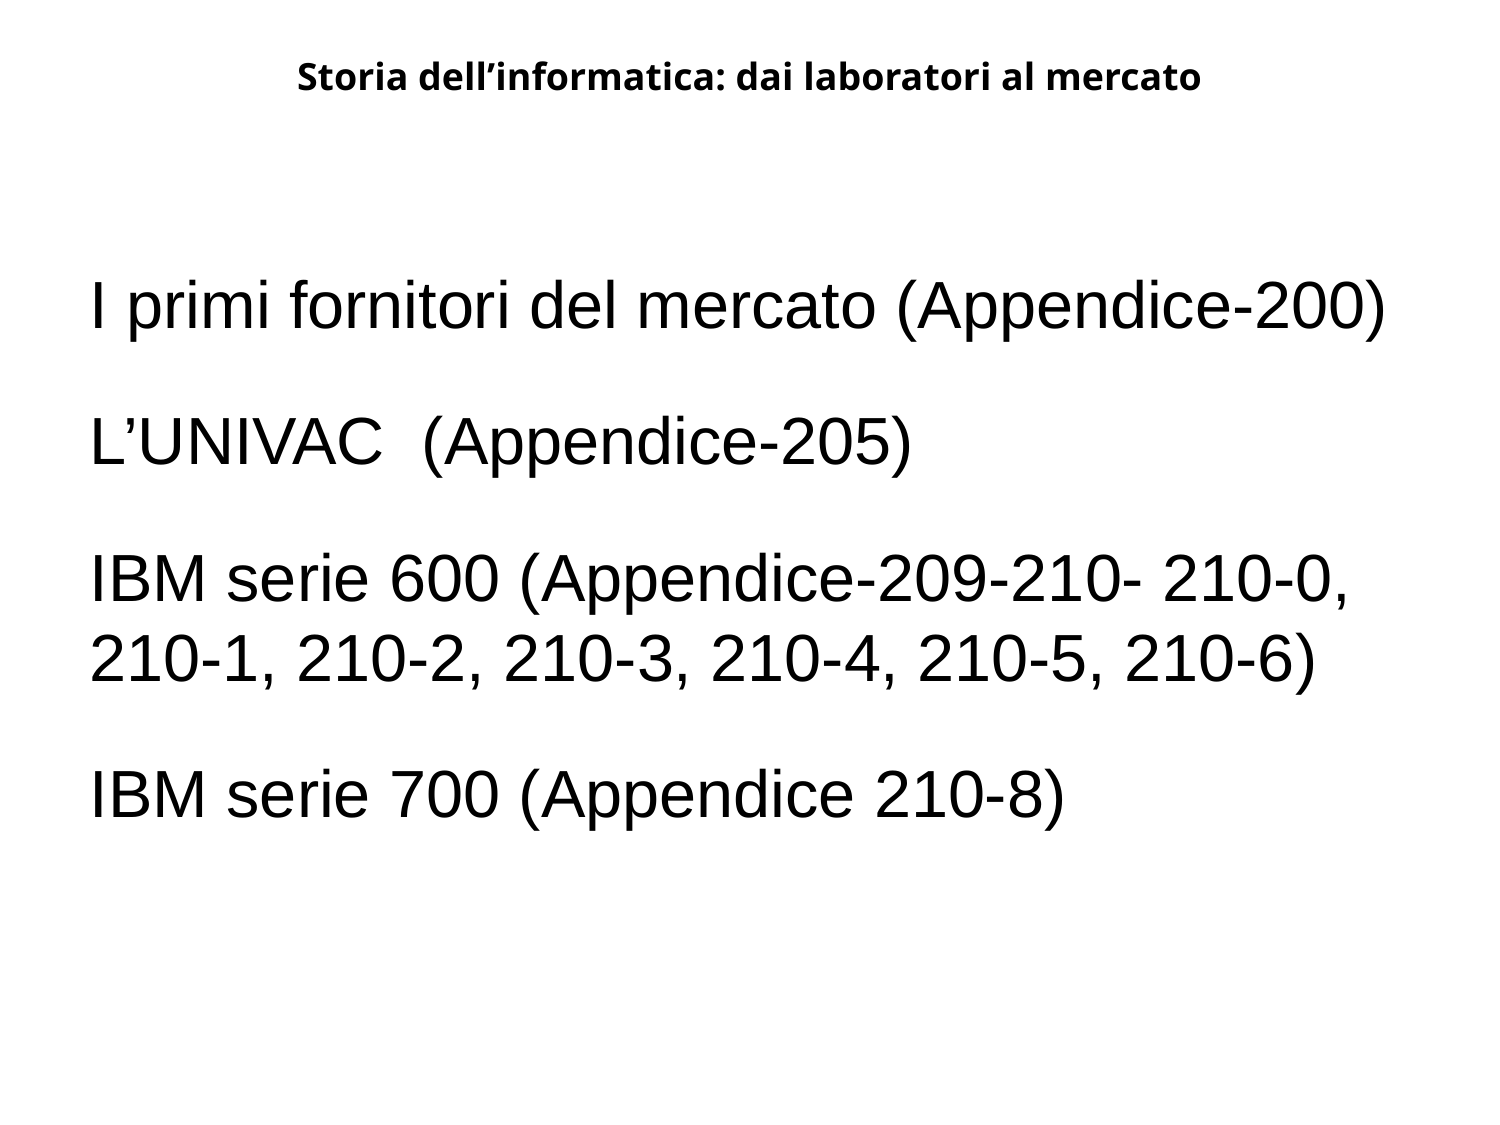

# Storia dell’informatica: dai laboratori al mercato
I primi fornitori del mercato (Appendice-200)
L’UNIVAC (Appendice-205)
IBM serie 600 (Appendice-209-210- 210-0, 210-1, 210-2, 210-3, 210-4, 210-5, 210-6)
IBM serie 700 (Appendice 210-8)